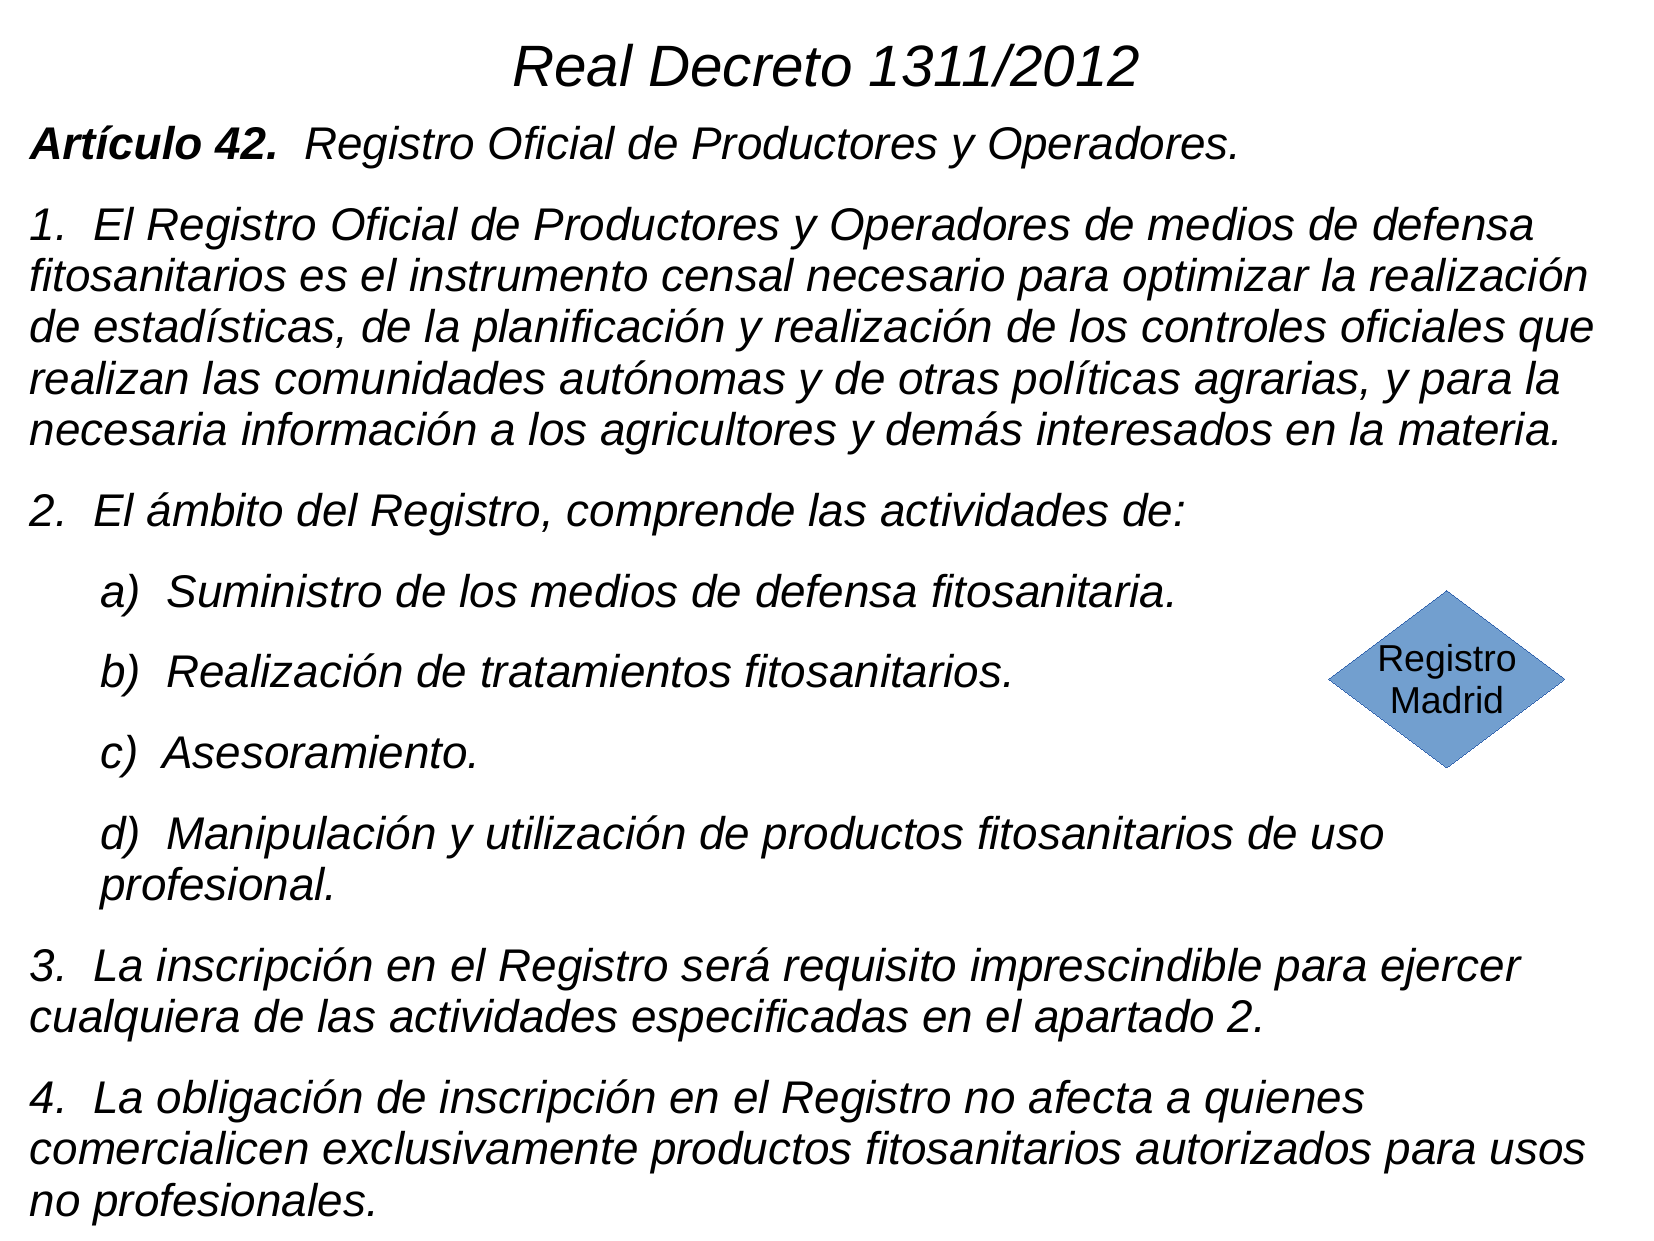

# Real Decreto 1311/2012
Artículo 42. Registro Oficial de Productores y Operadores.
1. El Registro Oficial de Productores y Operadores de medios de defensa fitosanitarios es el instrumento censal necesario para optimizar la realización de estadísticas, de la planificación y realización de los controles oficiales que realizan las comunidades autónomas y de otras políticas agrarias, y para la necesaria información a los agricultores y demás interesados en la materia.
2. El ámbito del Registro, comprende las actividades de:
a) Suministro de los medios de defensa fitosanitaria.
b) Realización de tratamientos fitosanitarios.
c) Asesoramiento.
d) Manipulación y utilización de productos fitosanitarios de uso profesional.
3. La inscripción en el Registro será requisito imprescindible para ejercer cualquiera de las actividades especificadas en el apartado 2.
4. La obligación de inscripción en el Registro no afecta a quienes comercialicen exclusivamente productos fitosanitarios autorizados para usos no profesionales.
Registro
Madrid